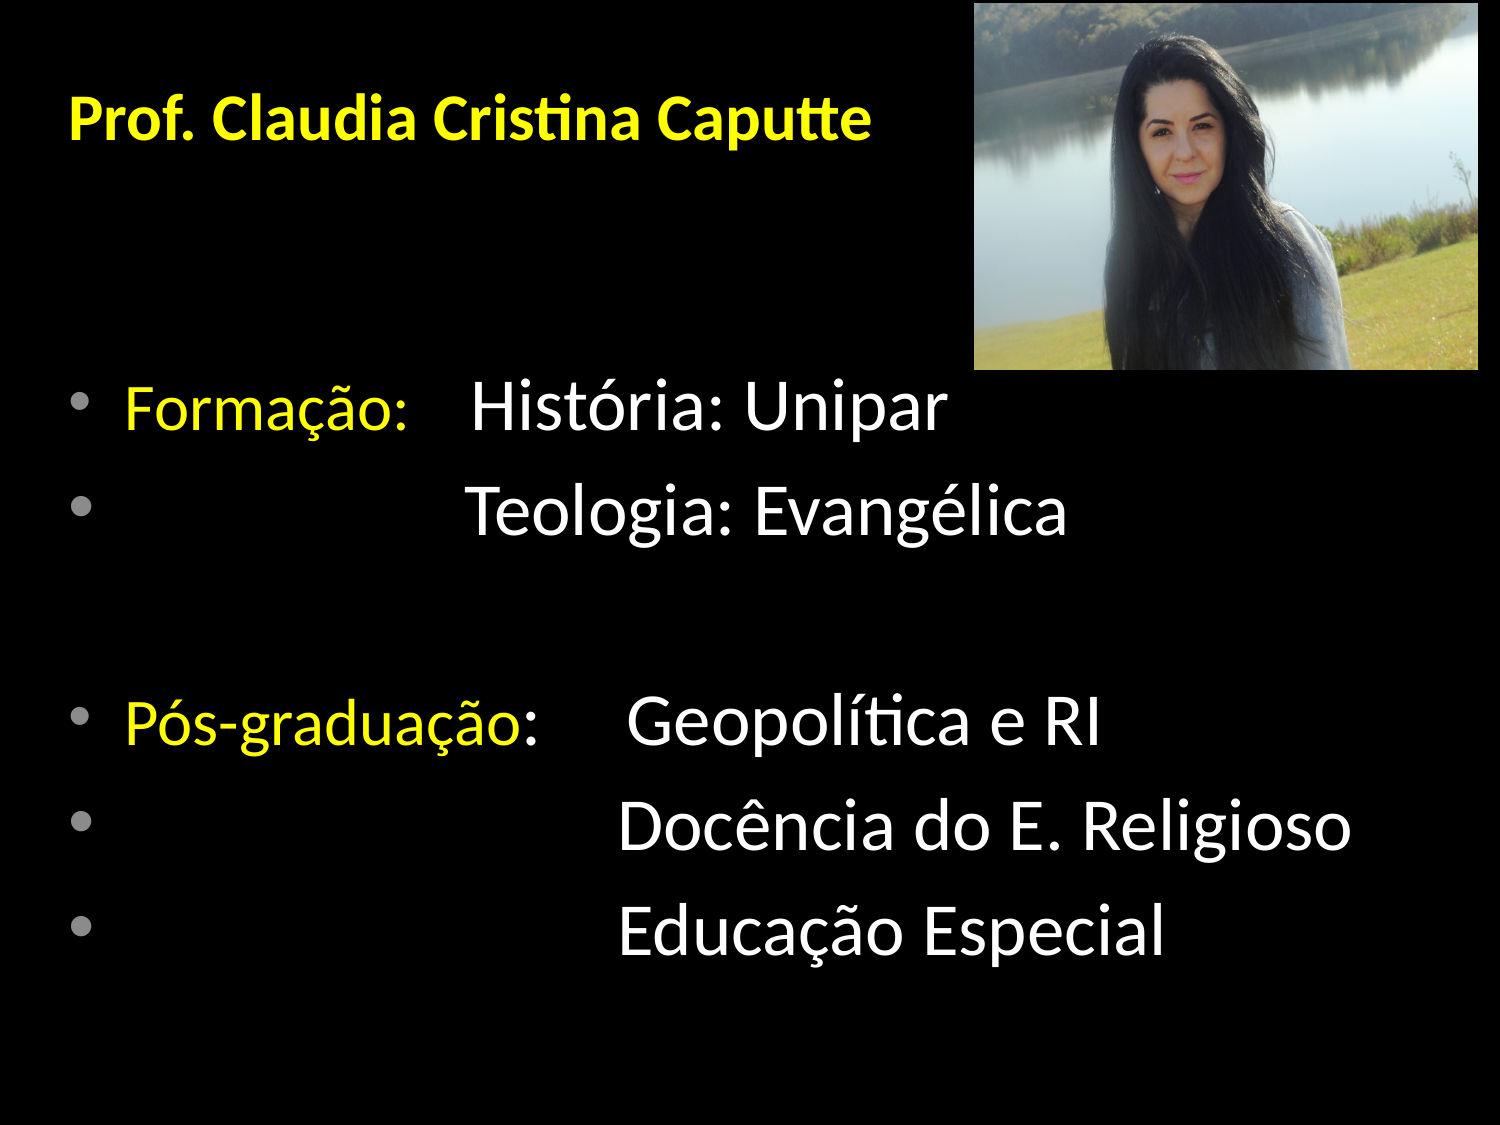

# Prof. Claudia Cristina Caputte
Formação: História: Unipar
 Teologia: Evangélica
Pós-graduação: Geopolítica e RI
 Docência do E. Religioso
 Educação Especial